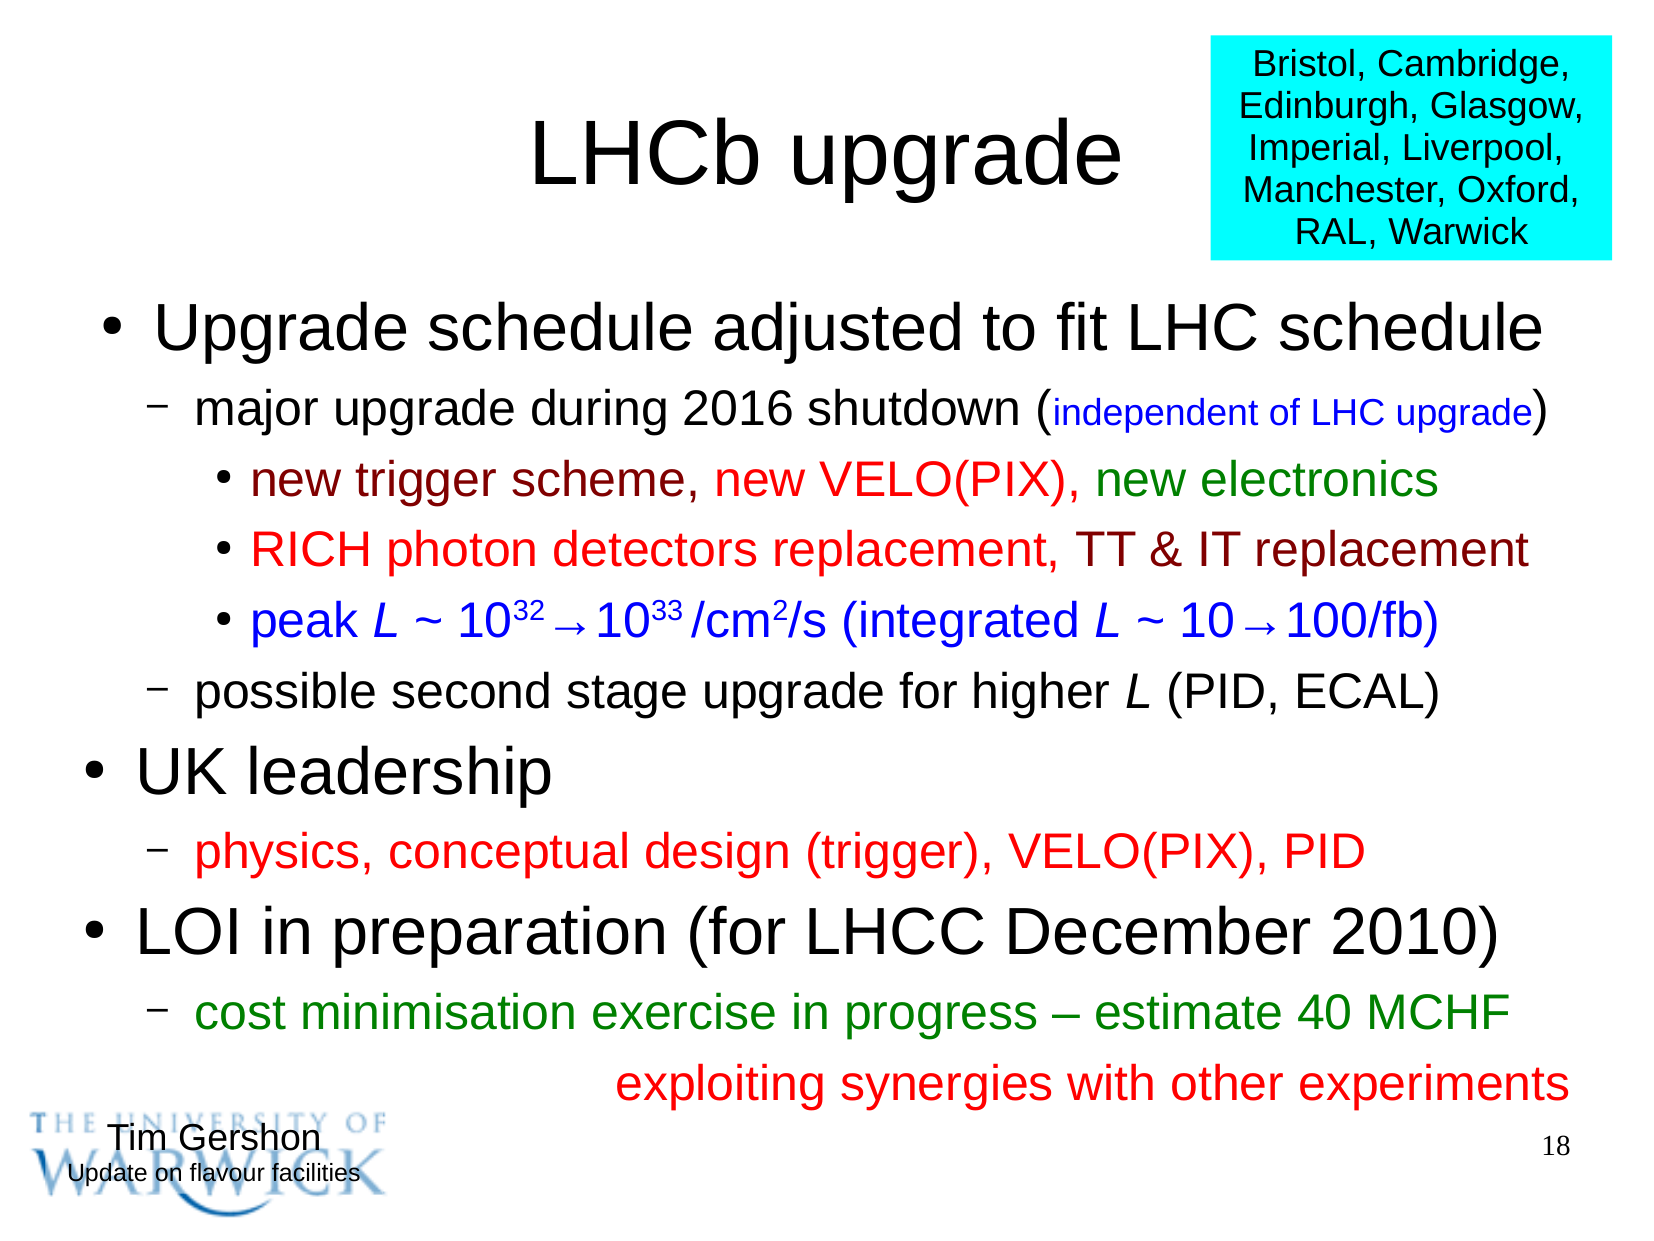

Bristol, Cambridge, Edinburgh, Glasgow, Imperial, Liverpool, Manchester, Oxford, RAL, Warwick
# LHCb upgrade
Upgrade schedule adjusted to fit LHC schedule
major upgrade during 2016 shutdown (independent of LHC upgrade)
new trigger scheme, new VELO(PIX), new electronics
RICH photon detectors replacement, TT & IT replacement
peak L ~ 1032→1033 /cm2/s (integrated L ~ 10→100/fb)
possible second stage upgrade for higher L (PID, ECAL)
UK leadership
physics, conceptual design (trigger), VELO(PIX), PID
LOI in preparation (for LHCC December 2010)
cost minimisation exercise in progress – estimate 40 MCHF
exploiting synergies with other experiments
Tim Gershon
Update on flavour facilities
Tim Gershon
Update on flavour facilities
18